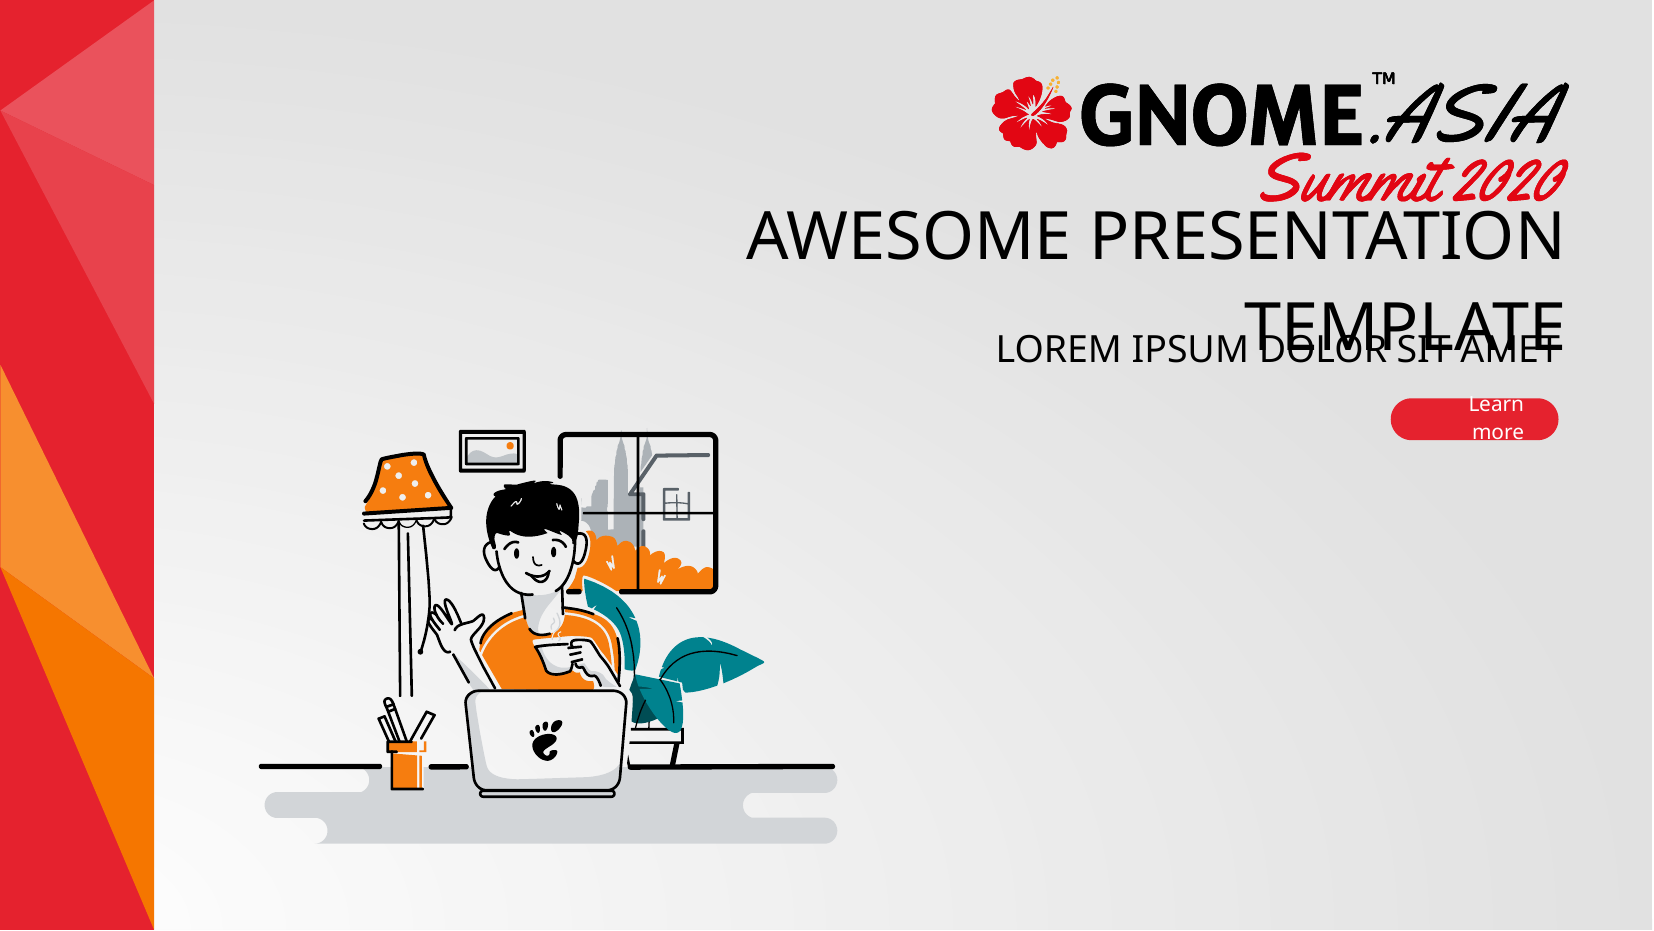

# AWESOME PRESENTATION TEMPLATE
LOREM IPSUM DOLOR SIT AMET
Learn more